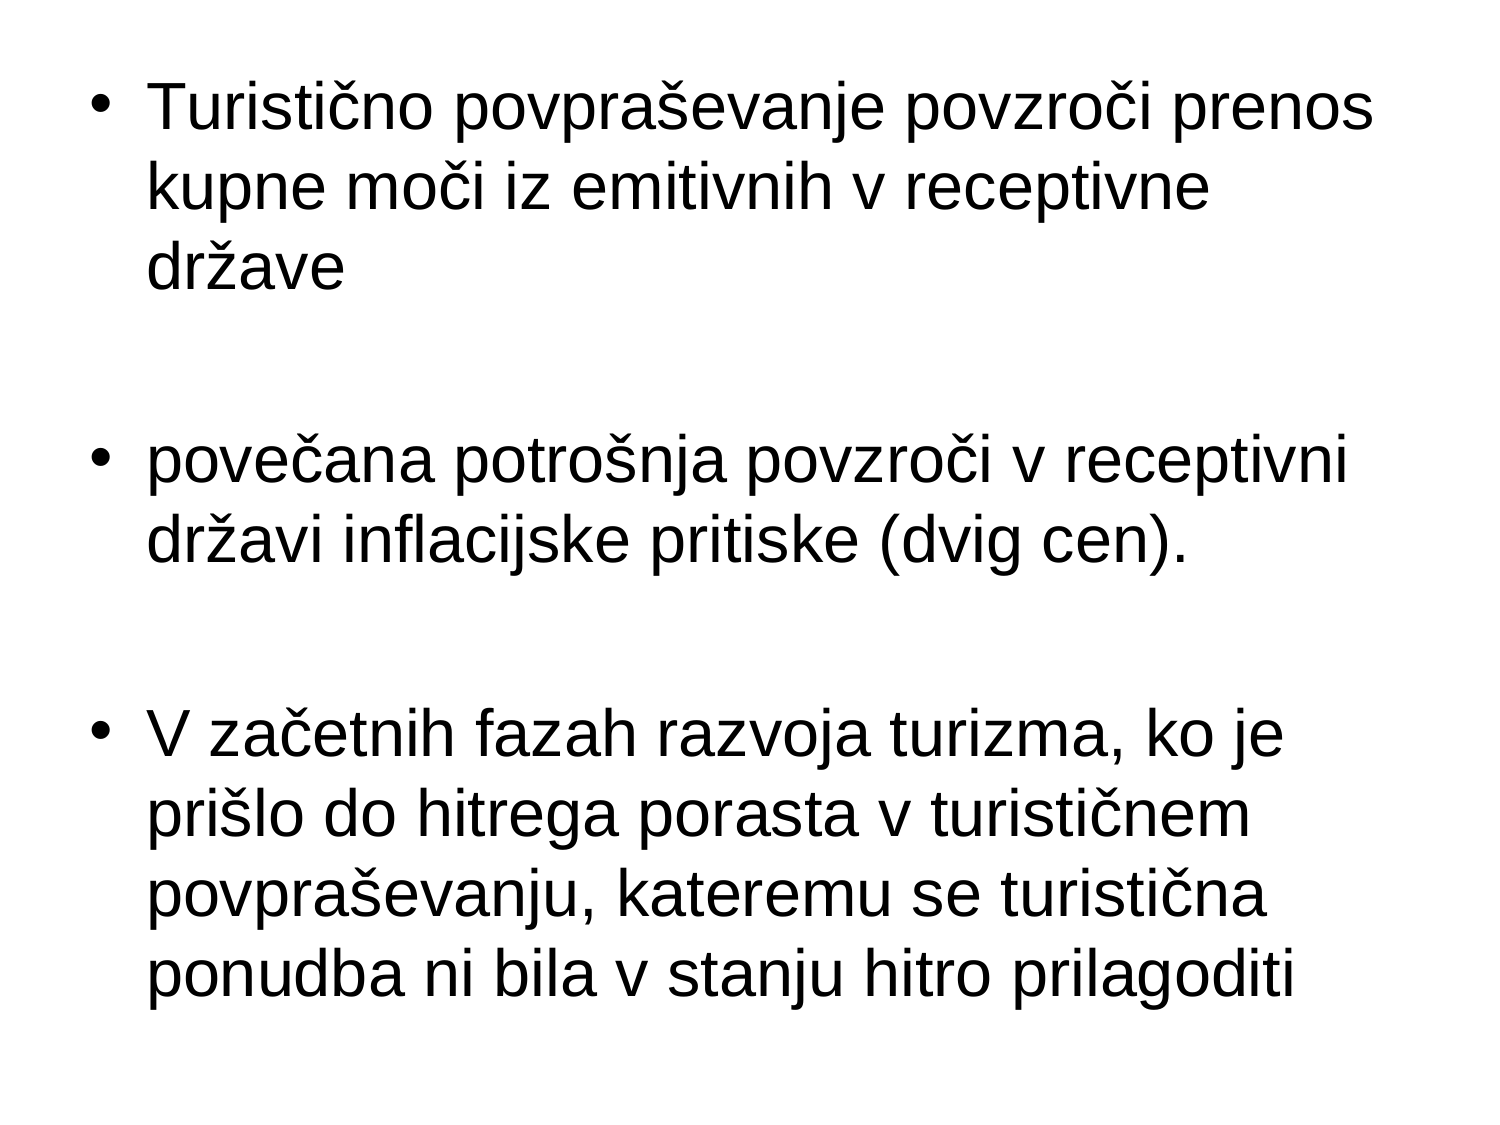

# Turistično povpraševanje povzroči prenos kupne moči iz emitivnih v receptivne države
povečana potrošnja povzroči v receptivni državi inflacijske pritiske (dvig cen).
V začetnih fazah razvoja turizma, ko je prišlo do hitrega porasta v turističnem povpraševanju, kateremu se turistična ponudba ni bila v stanju hitro prilagoditi